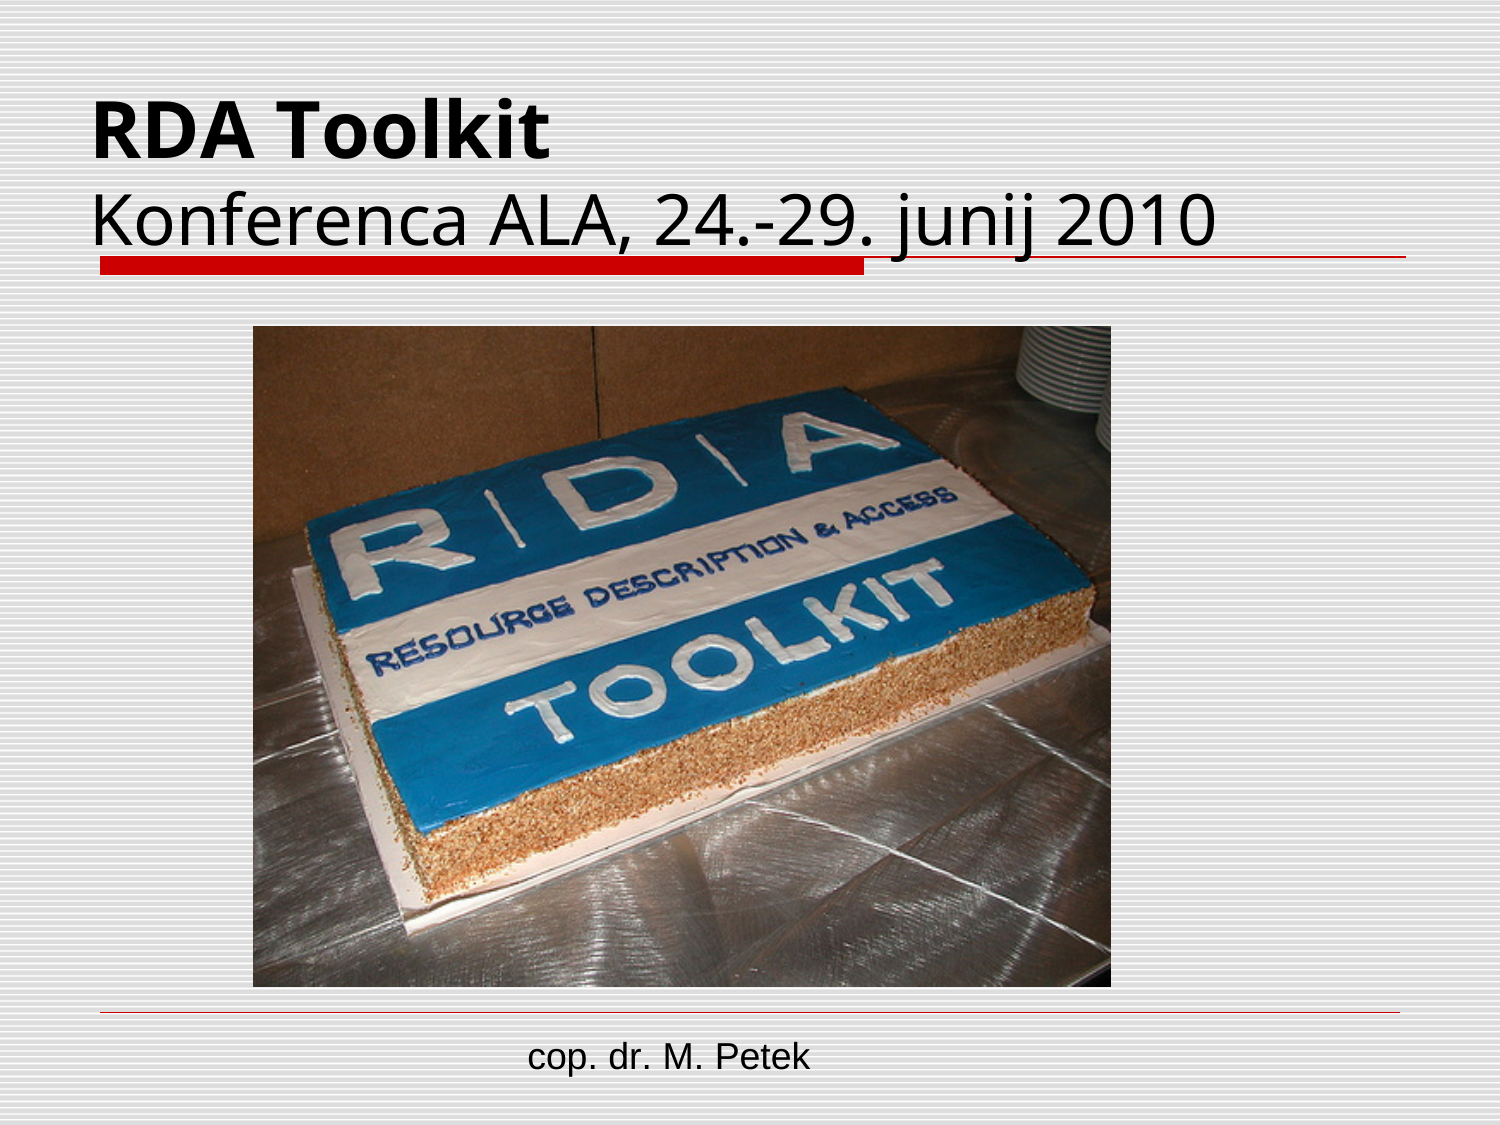

# RDA Toolkit Konferenca ALA, 24.-29. junij 2010
cop. dr. M. Petek